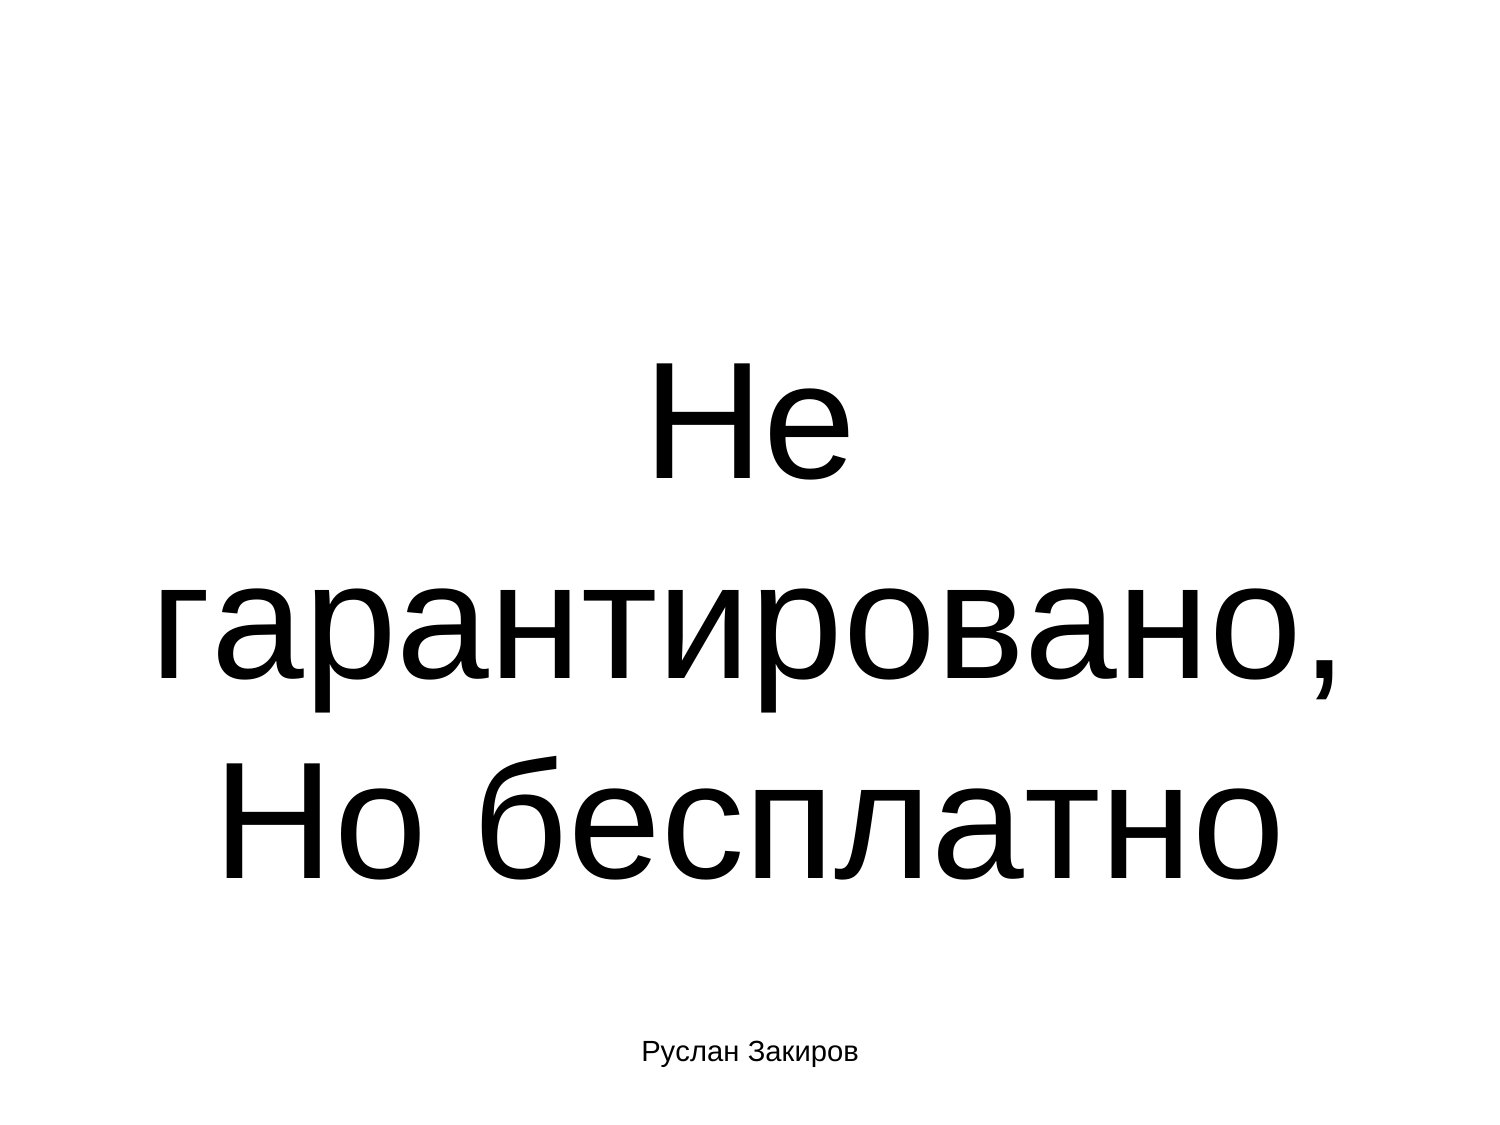

# Не гарантировано, Но бесплатно
Руслан Закиров